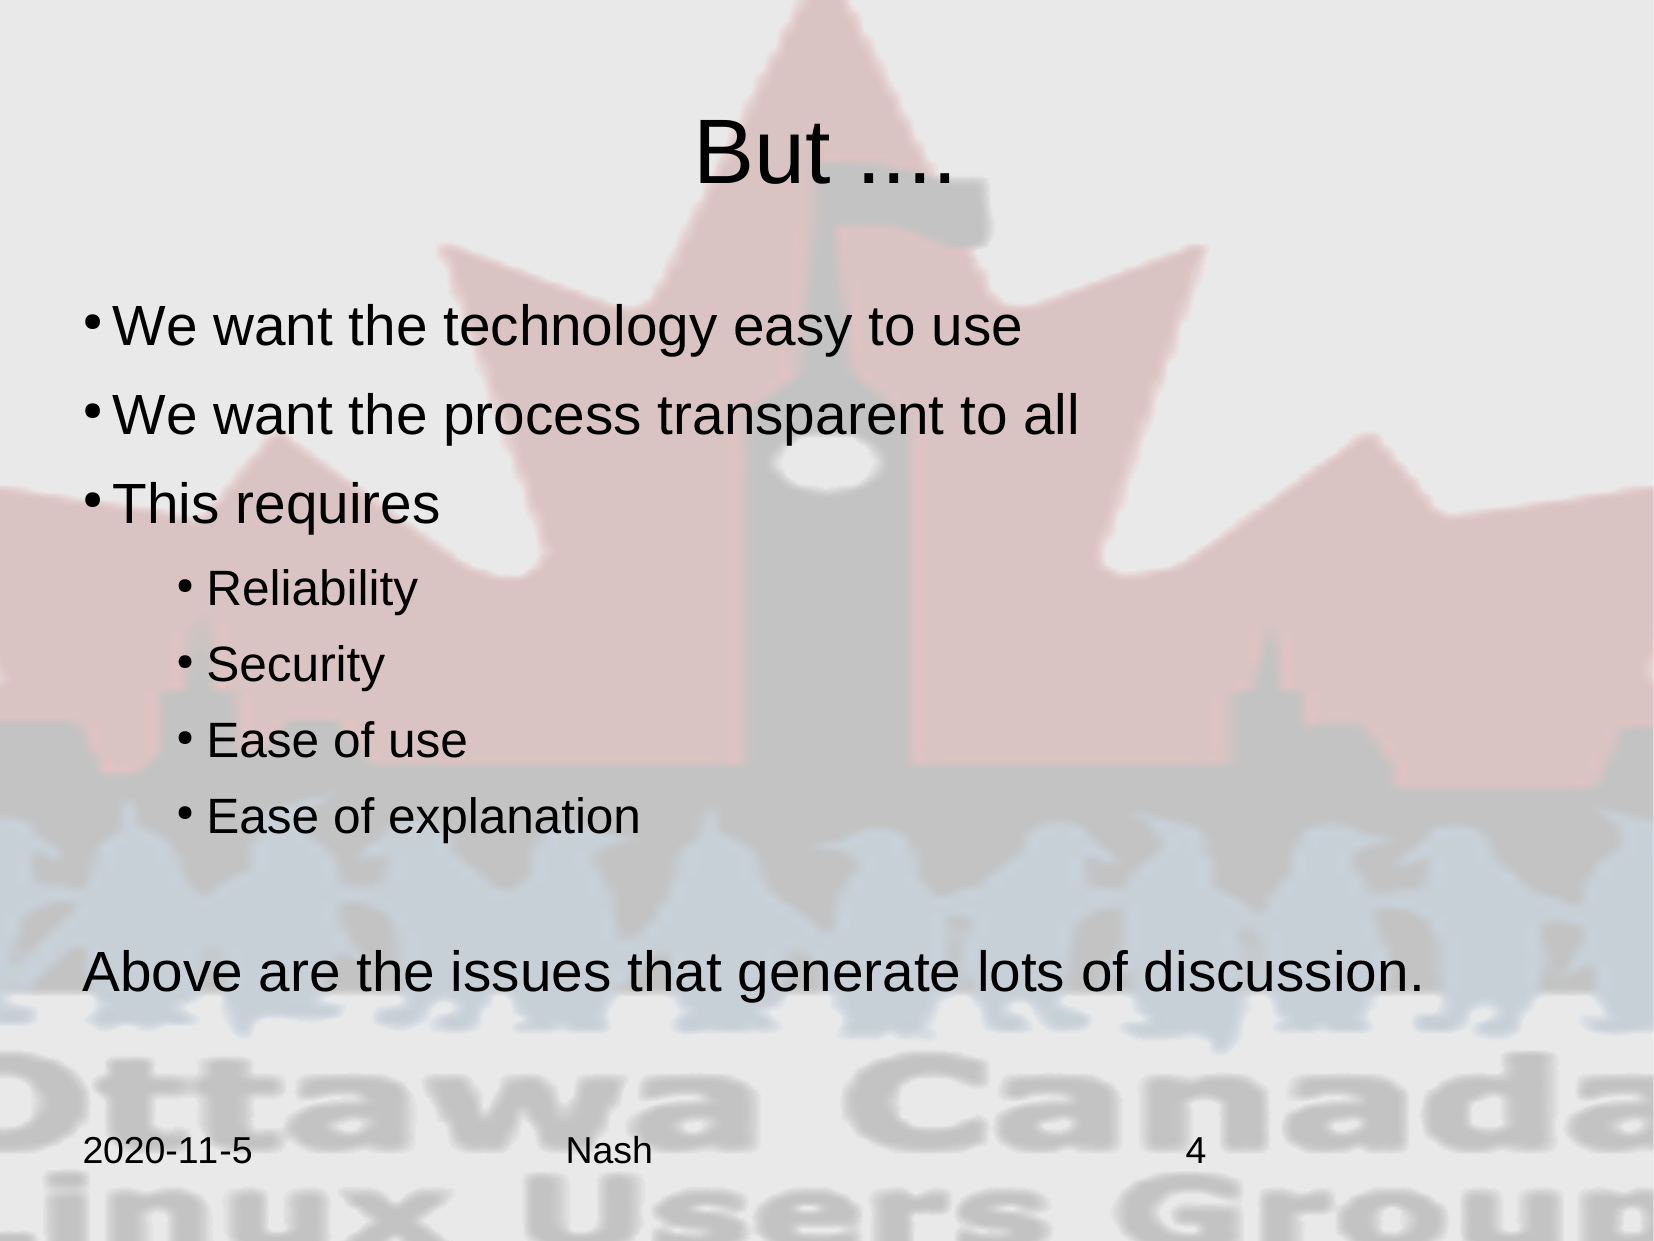

# But ....
We want the technology easy to use
We want the process transparent to all
This requires
Reliability
Security
Ease of use
Ease of explanation
Above are the issues that generate lots of discussion.
4